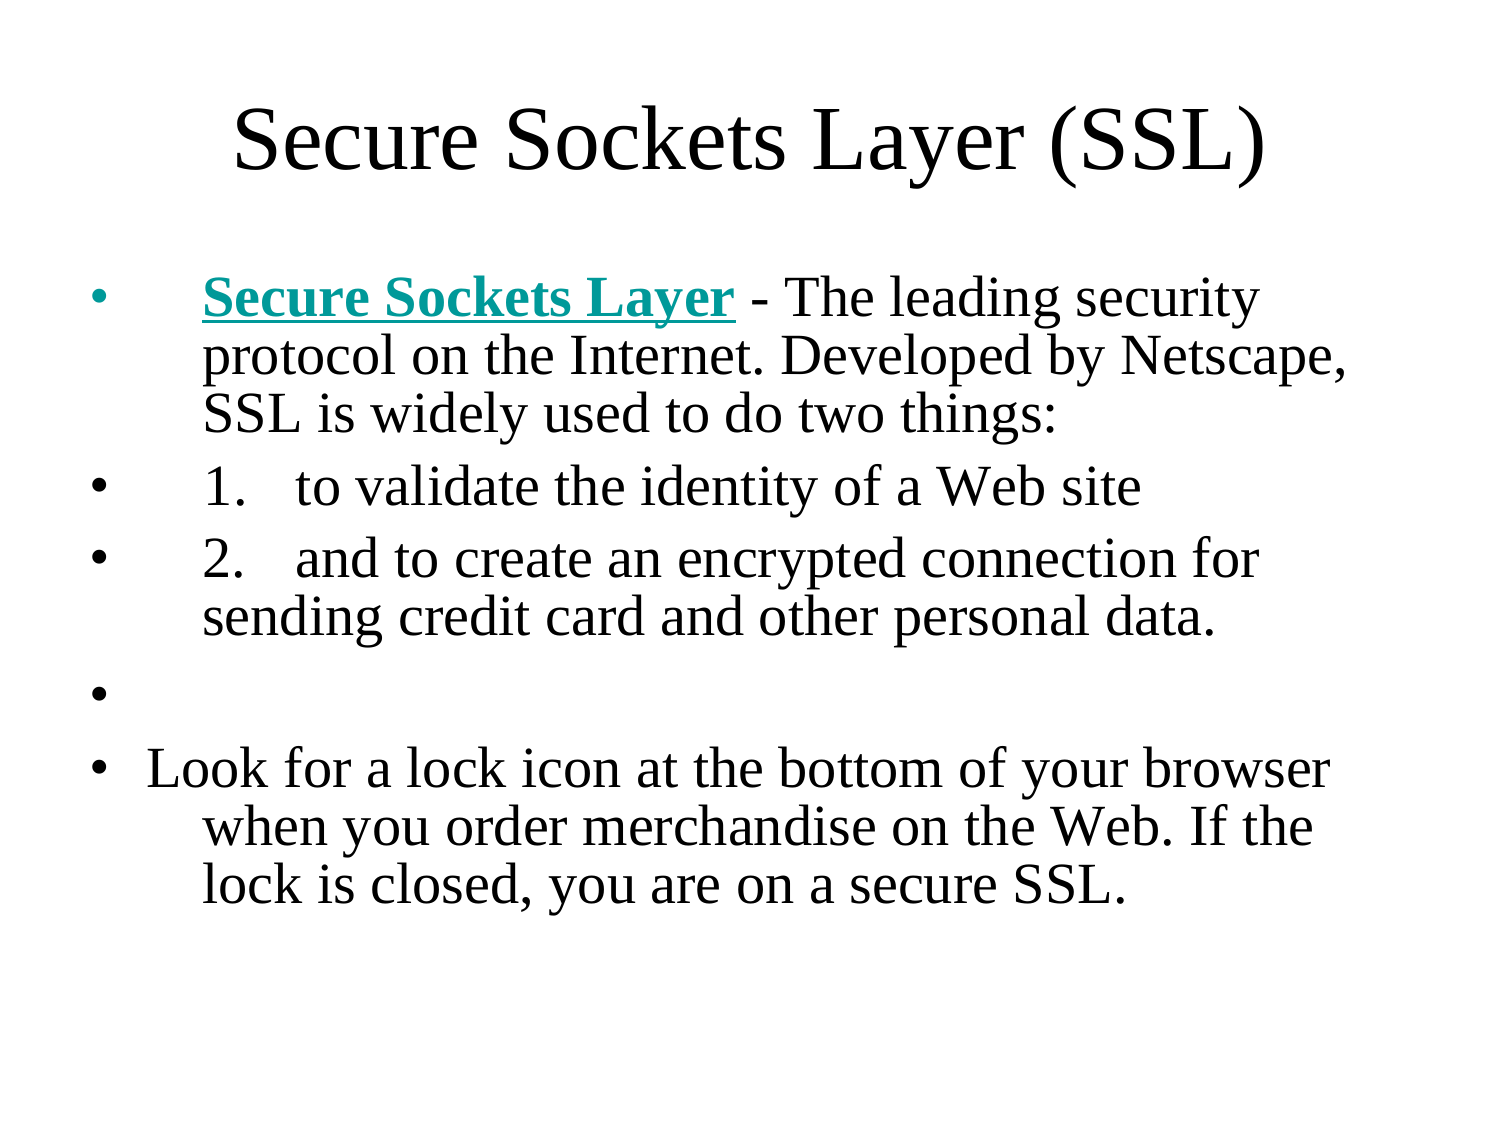

# Secure Sockets Layer (SSL)
	Secure Sockets Layer - The leading security protocol on the Internet. Developed by Netscape, SSL is widely used to do two things:
 1.	to validate the identity of a Web site
	2.	and to create an encrypted connection for 	sending credit card and other personal data.
Look for a lock icon at the bottom of your browser when you order merchandise on the Web. If the lock is closed, you are on a secure SSL.